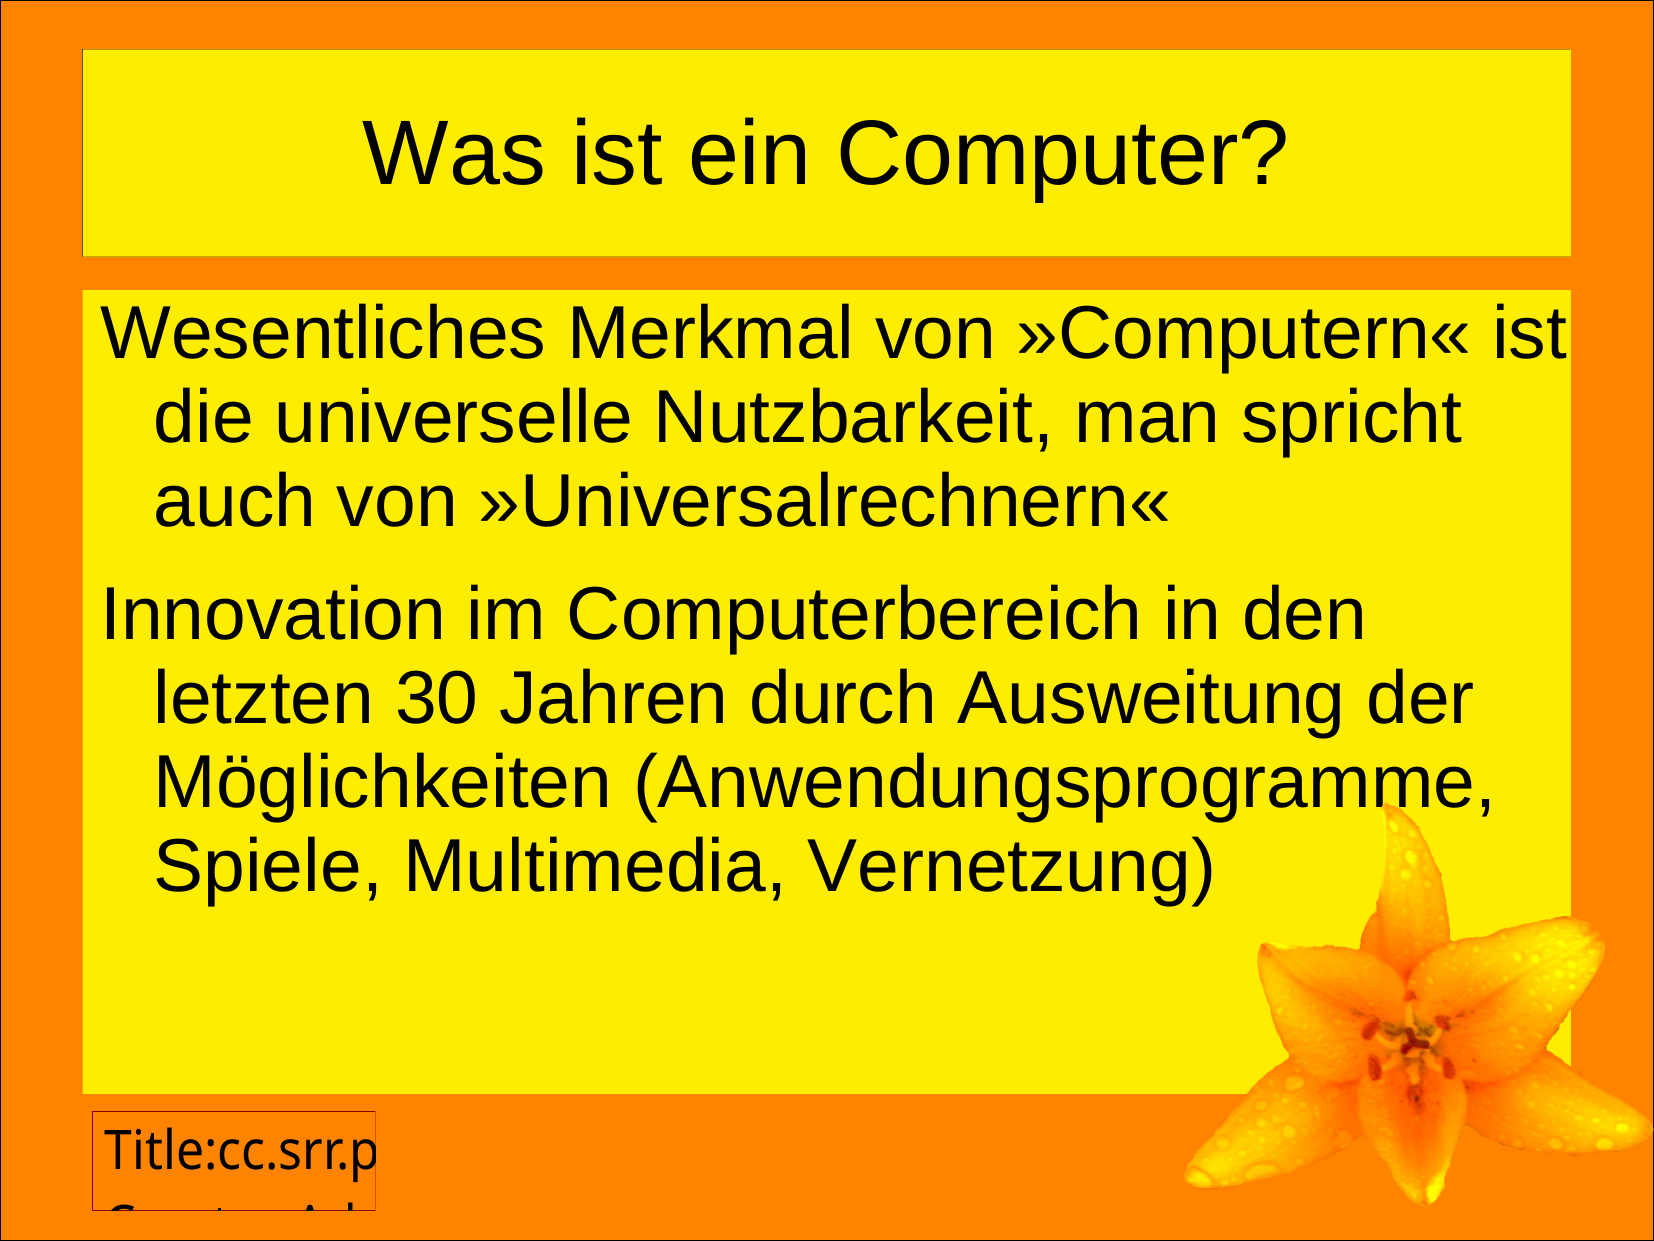

# Was ist ein Computer?
Wesentliches Merkmal von »Computern« ist die universelle Nutzbarkeit, man spricht auch von »Universalrechnern«
Innovation im Computerbereich in den letzten 30 Jahren durch Ausweitung der Möglichkeiten (Anwendungsprogramme, Spiele, Multimedia, Vernetzung)